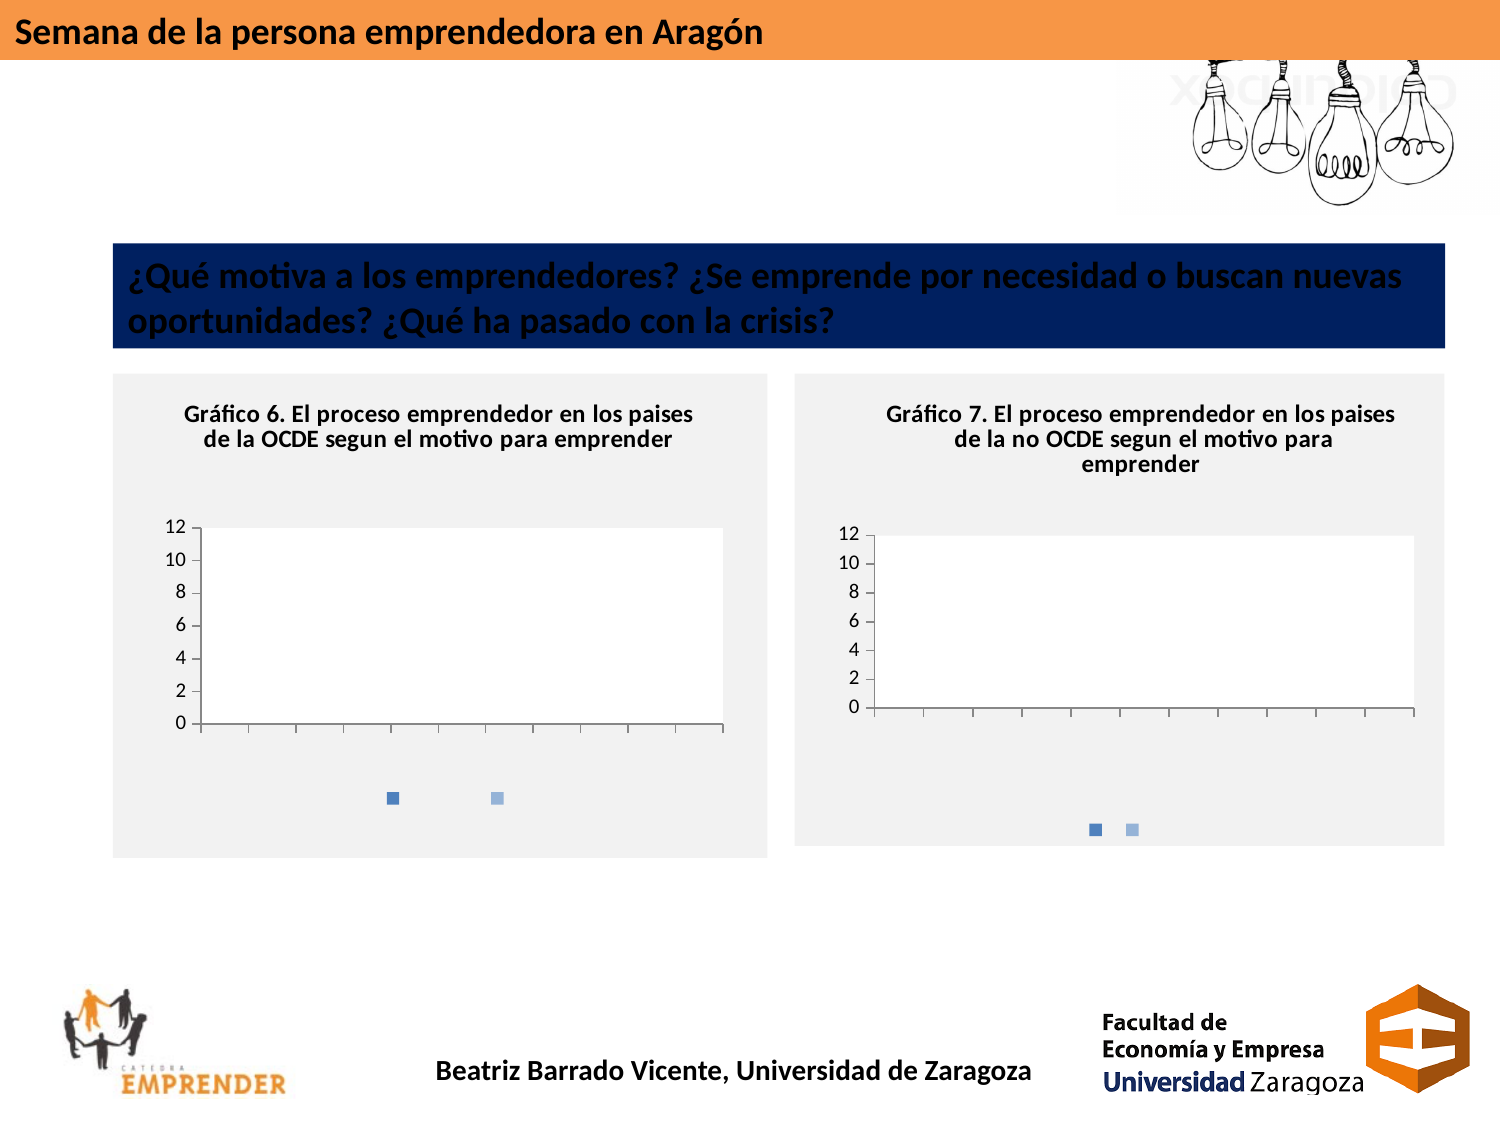

Semana de la persona emprendedora en Aragón
¿Qué motiva a los emprendedores? ¿Se emprende por necesidad o buscan nuevas oportunidades? ¿Qué ha pasado con la crisis?
### Chart: Gráfico 6. El proceso emprendedor en los paises de la OCDE segun el motivo para emprender
| Category | | |
|---|---|---|
### Chart: Gráfico 7. El proceso emprendedor en los paises de la no OCDE segun el motivo para emprender
| Category | | |
|---|---|---|
Beatriz Barrado Vicente, Universidad de Zaragoza